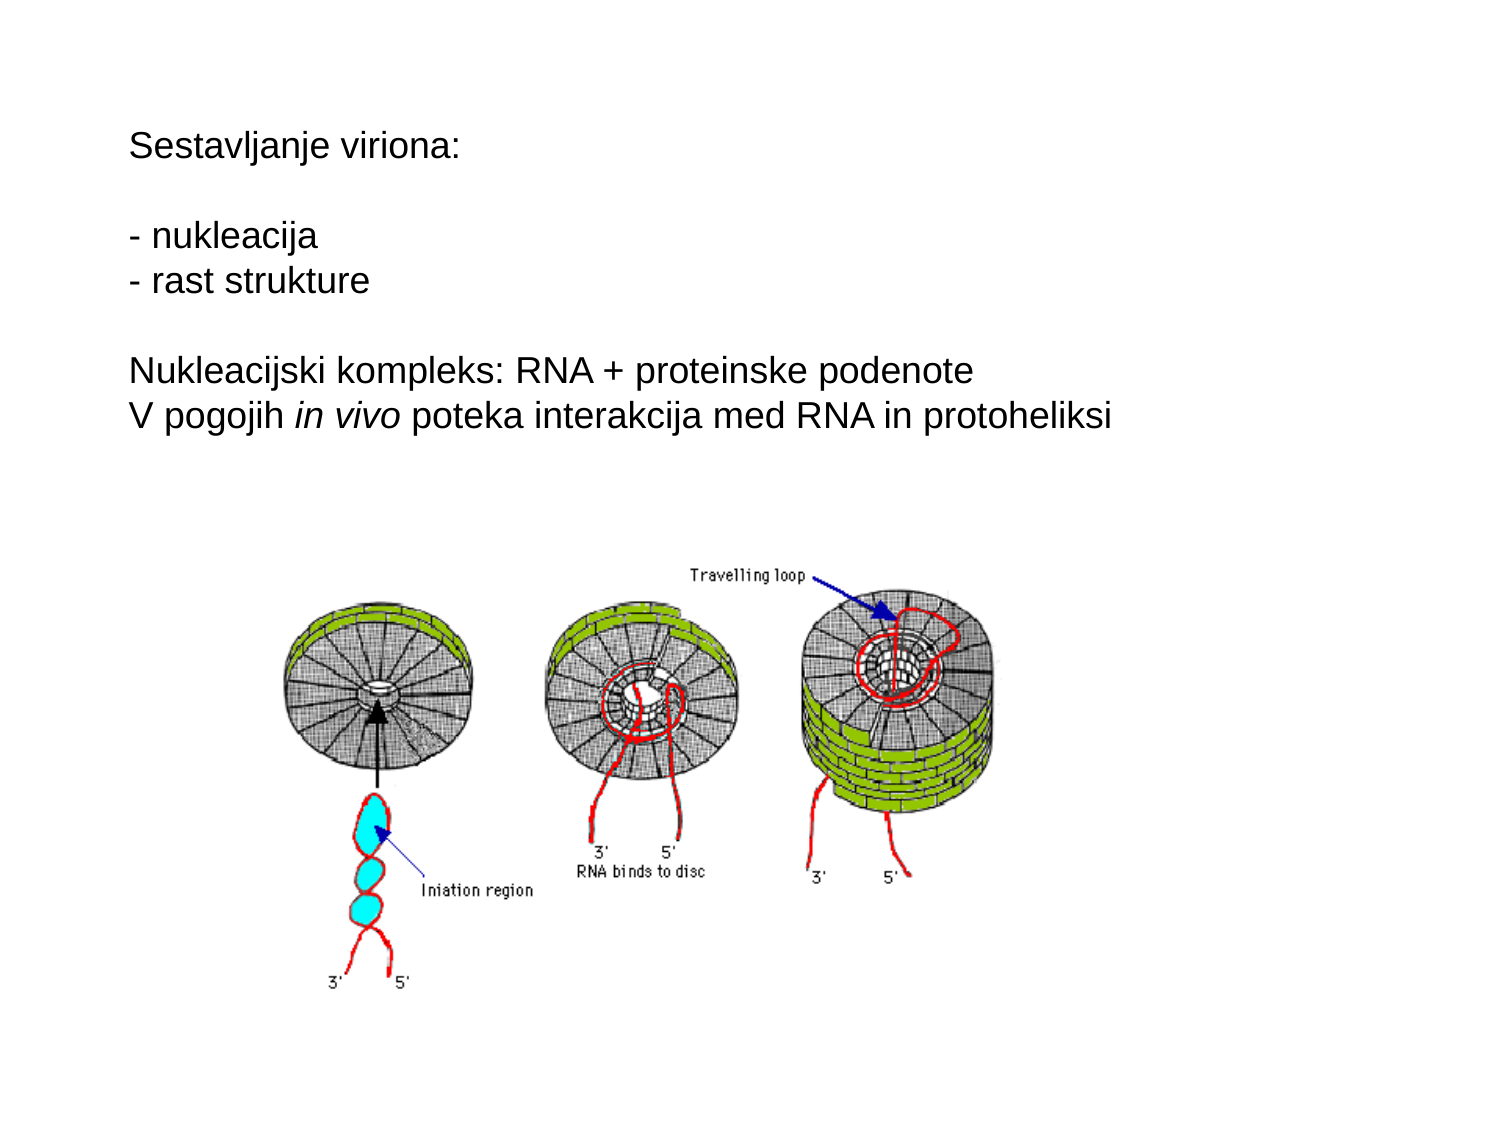

Sestavljanje viriona:
- nukleacija
- rast strukture
Nukleacijski kompleks: RNA + proteinske podenote
V pogojih in vivo poteka interakcija med RNA in protoheliksi